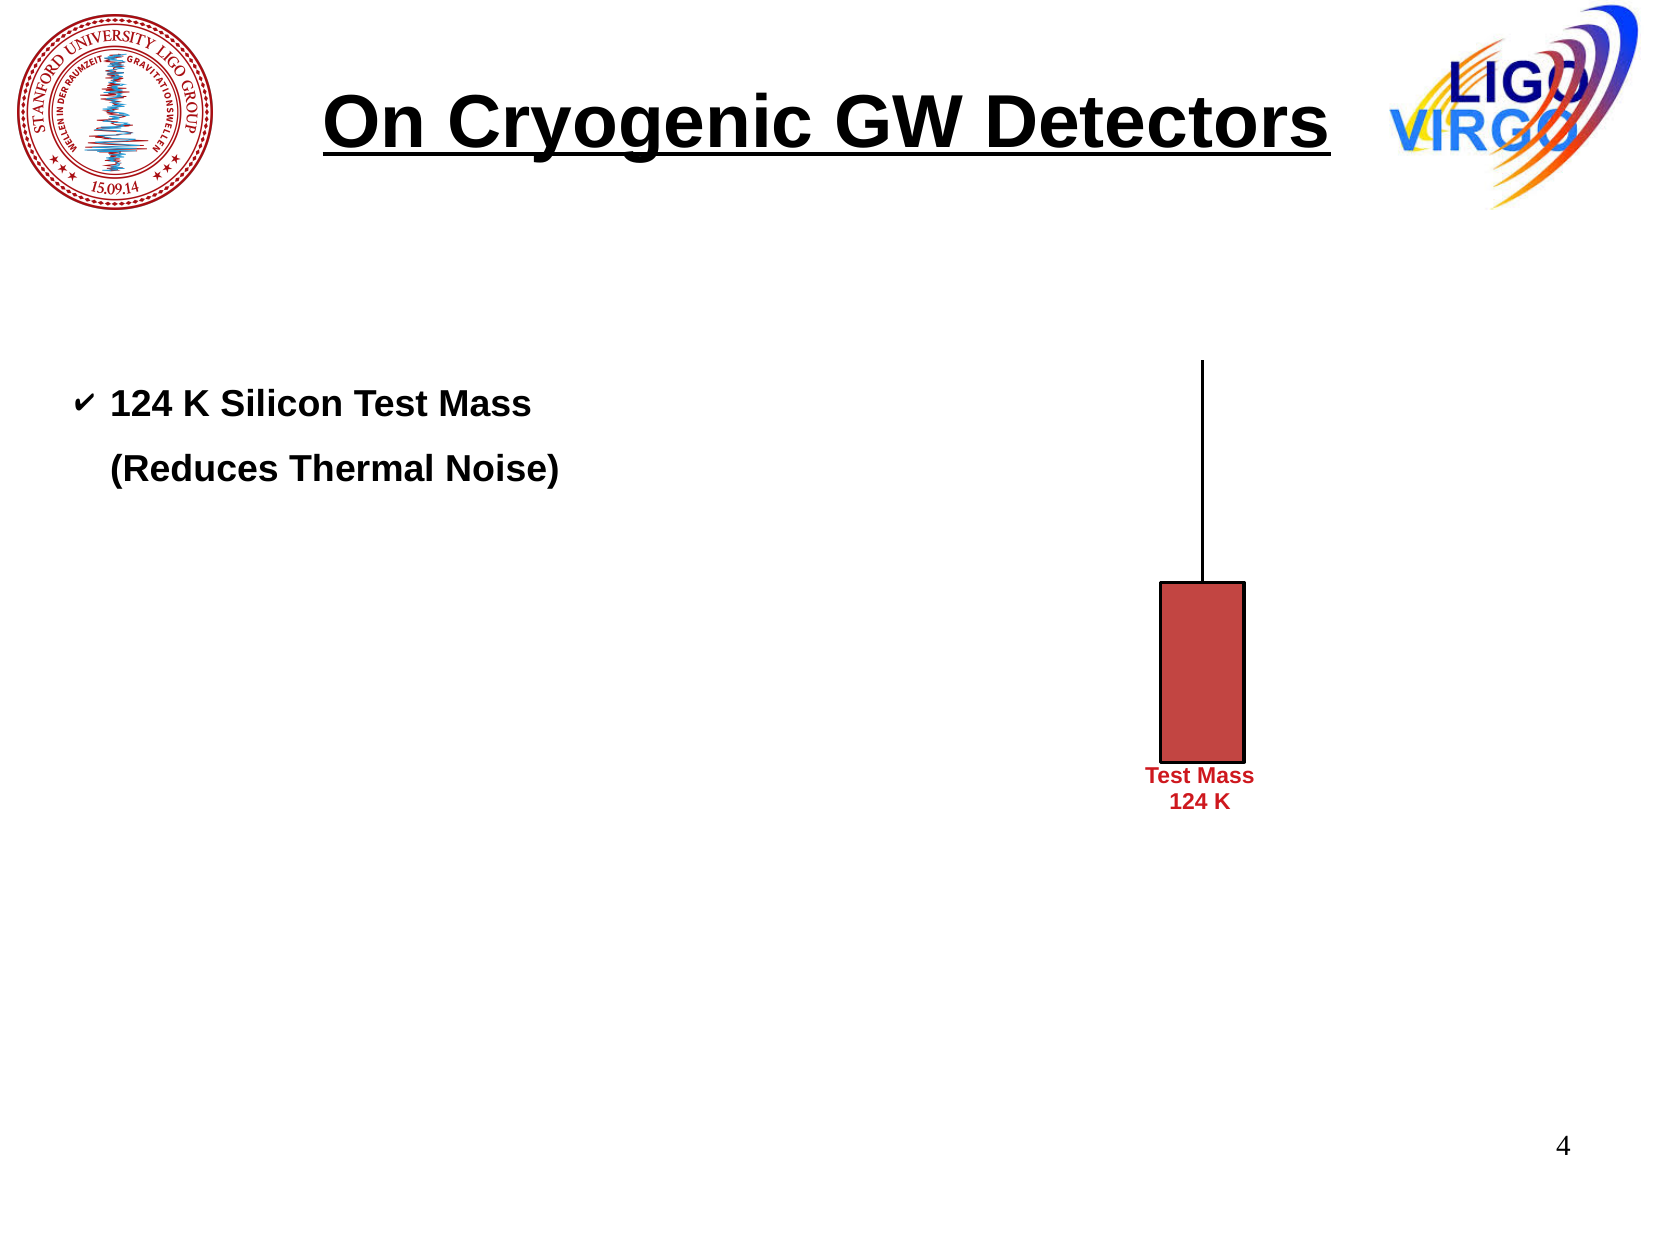

# On Cryogenic GW Detectors
124 K Silicon Test Mass
(Reduces Thermal Noise)
Test Mass
124 K
4